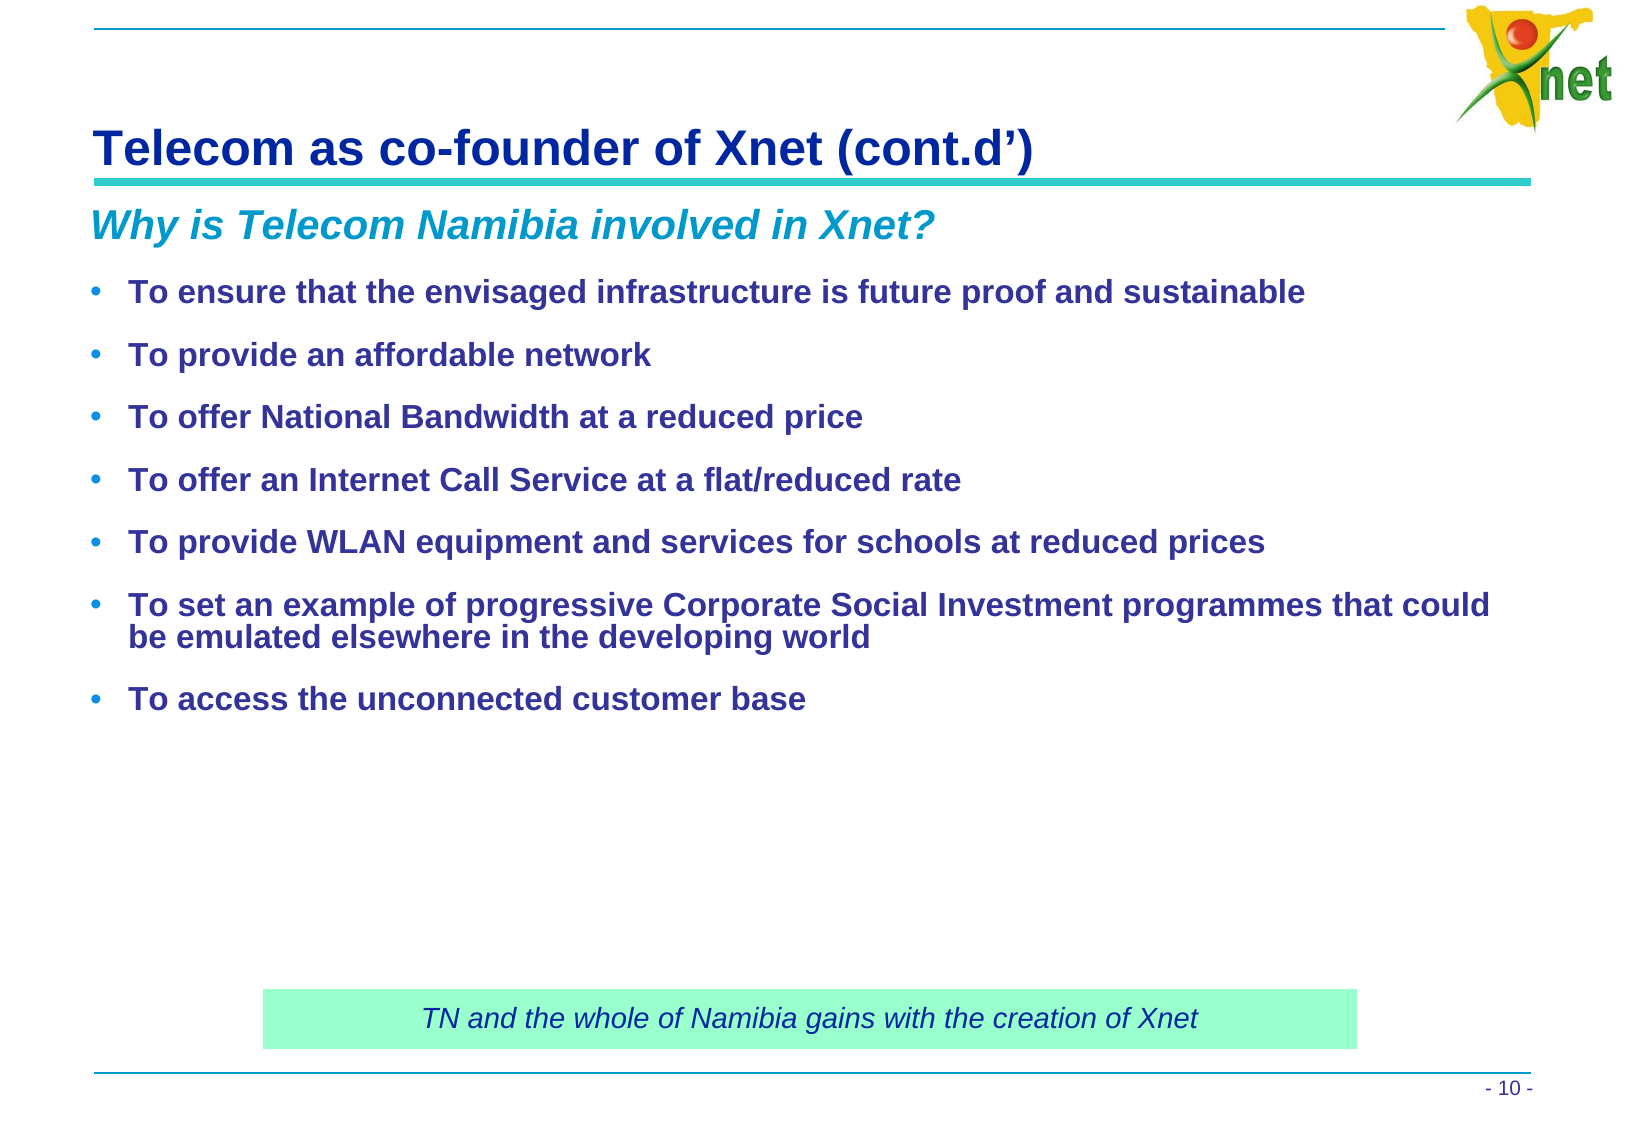

# Telecom as co-founder of Xnet (cont.d’)
Why is Telecom Namibia involved in Xnet?
To ensure that the envisaged infrastructure is future proof and sustainable
To provide an affordable network
To offer National Bandwidth at a reduced price
To offer an Internet Call Service at a flat/reduced rate
To provide WLAN equipment and services for schools at reduced prices
To set an example of progressive Corporate Social Investment programmes that could be emulated elsewhere in the developing world
To access the unconnected customer base
TN and the whole of Namibia gains with the creation of Xnet